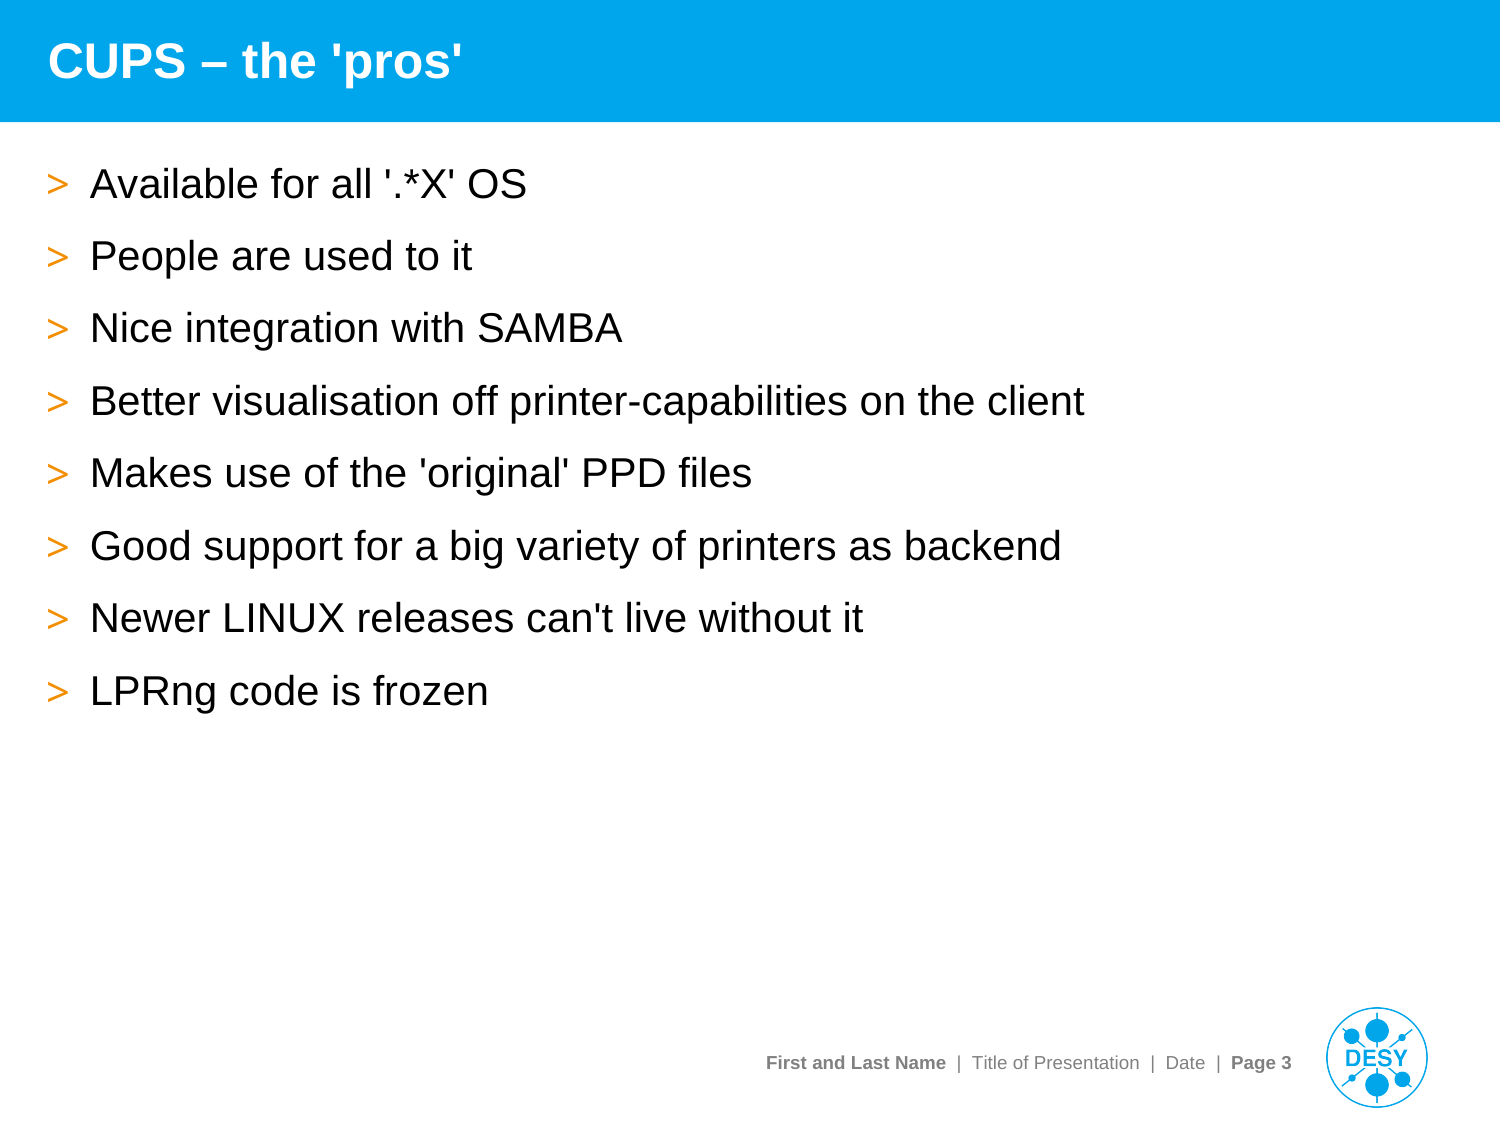

# CUPS – the 'pros'
Available for all '.*X' OS
People are used to it
Nice integration with SAMBA
Better visualisation off printer-capabilities on the client
Makes use of the 'original' PPD files
Good support for a big variety of printers as backend
Newer LINUX releases can't live without it
LPRng code is frozen